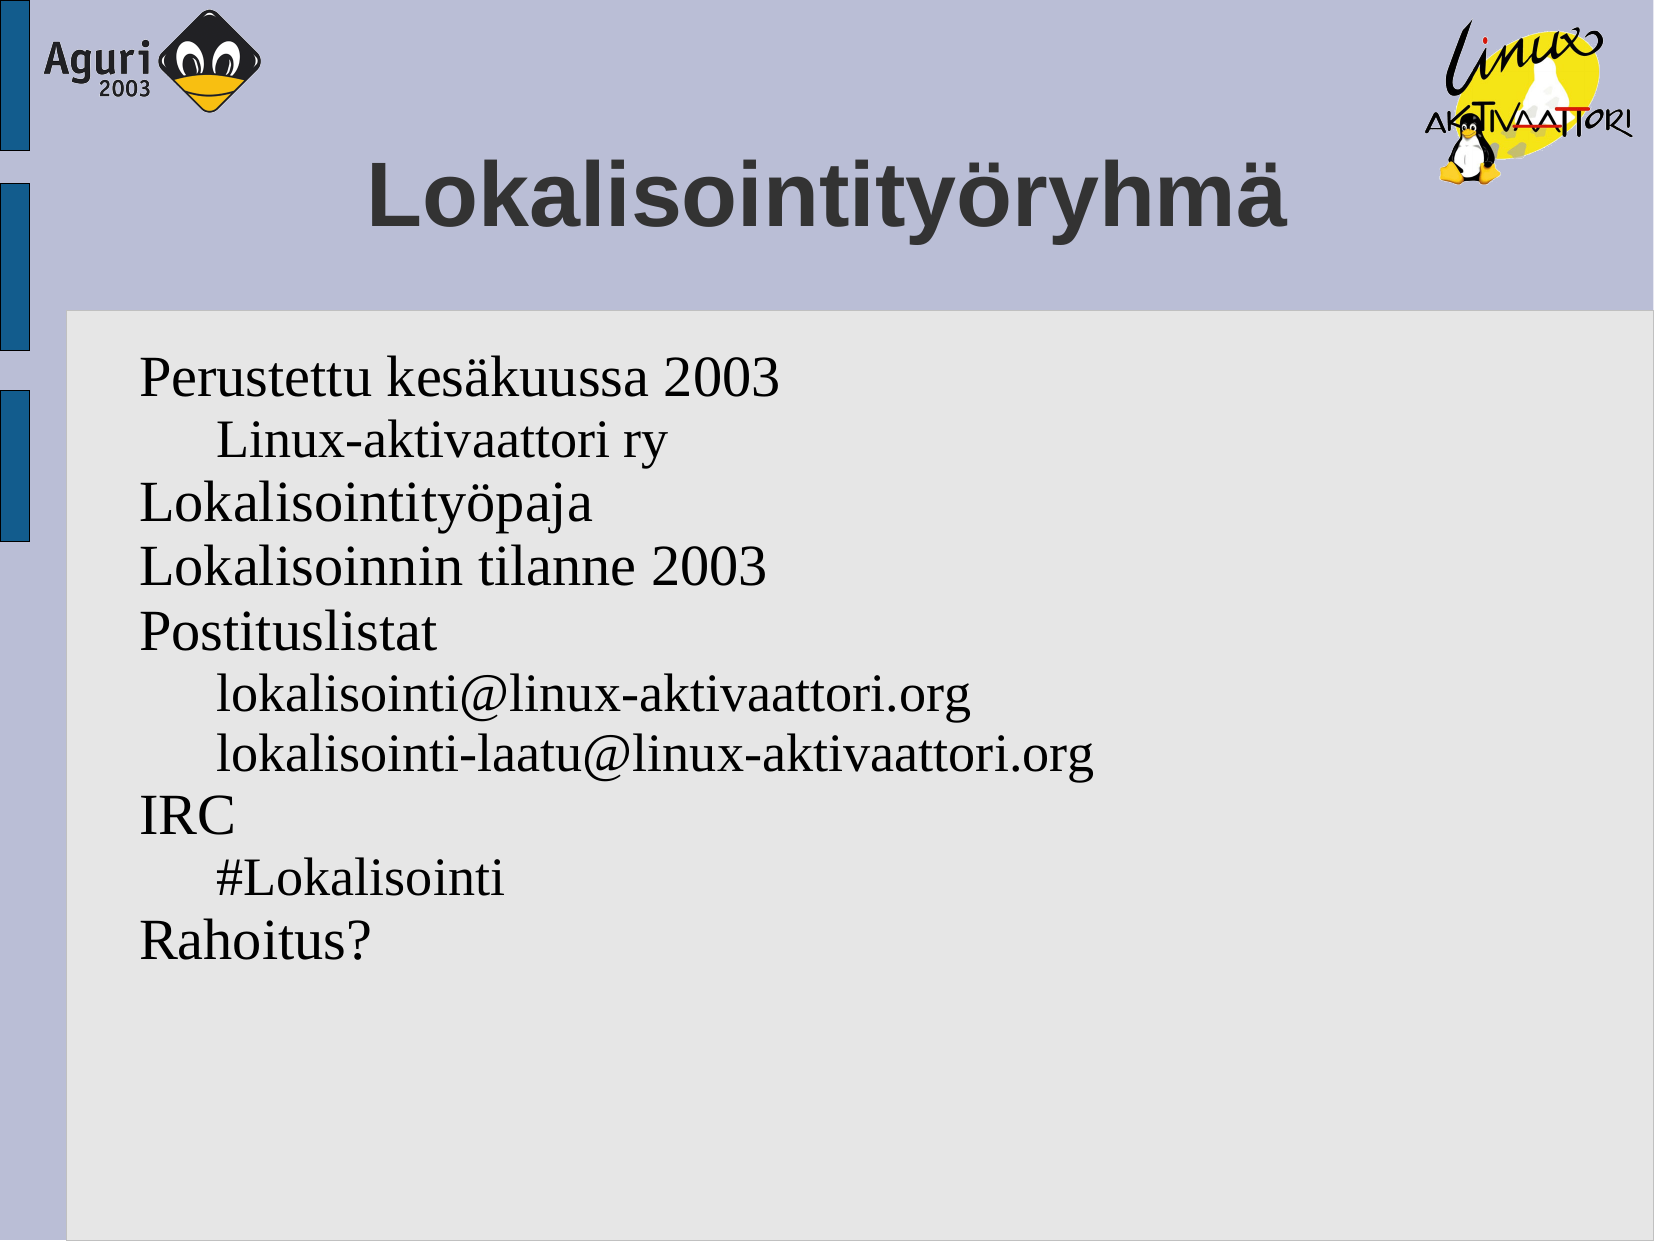

# Lokalisointityöryhmä
Perustettu kesäkuussa 2003
Linux-aktivaattori ry
Lokalisointityöpaja
Lokalisoinnin tilanne 2003
Postituslistat
lokalisointi@linux-aktivaattori.org
lokalisointi-laatu@linux-aktivaattori.org
IRC
#Lokalisointi
Rahoitus?